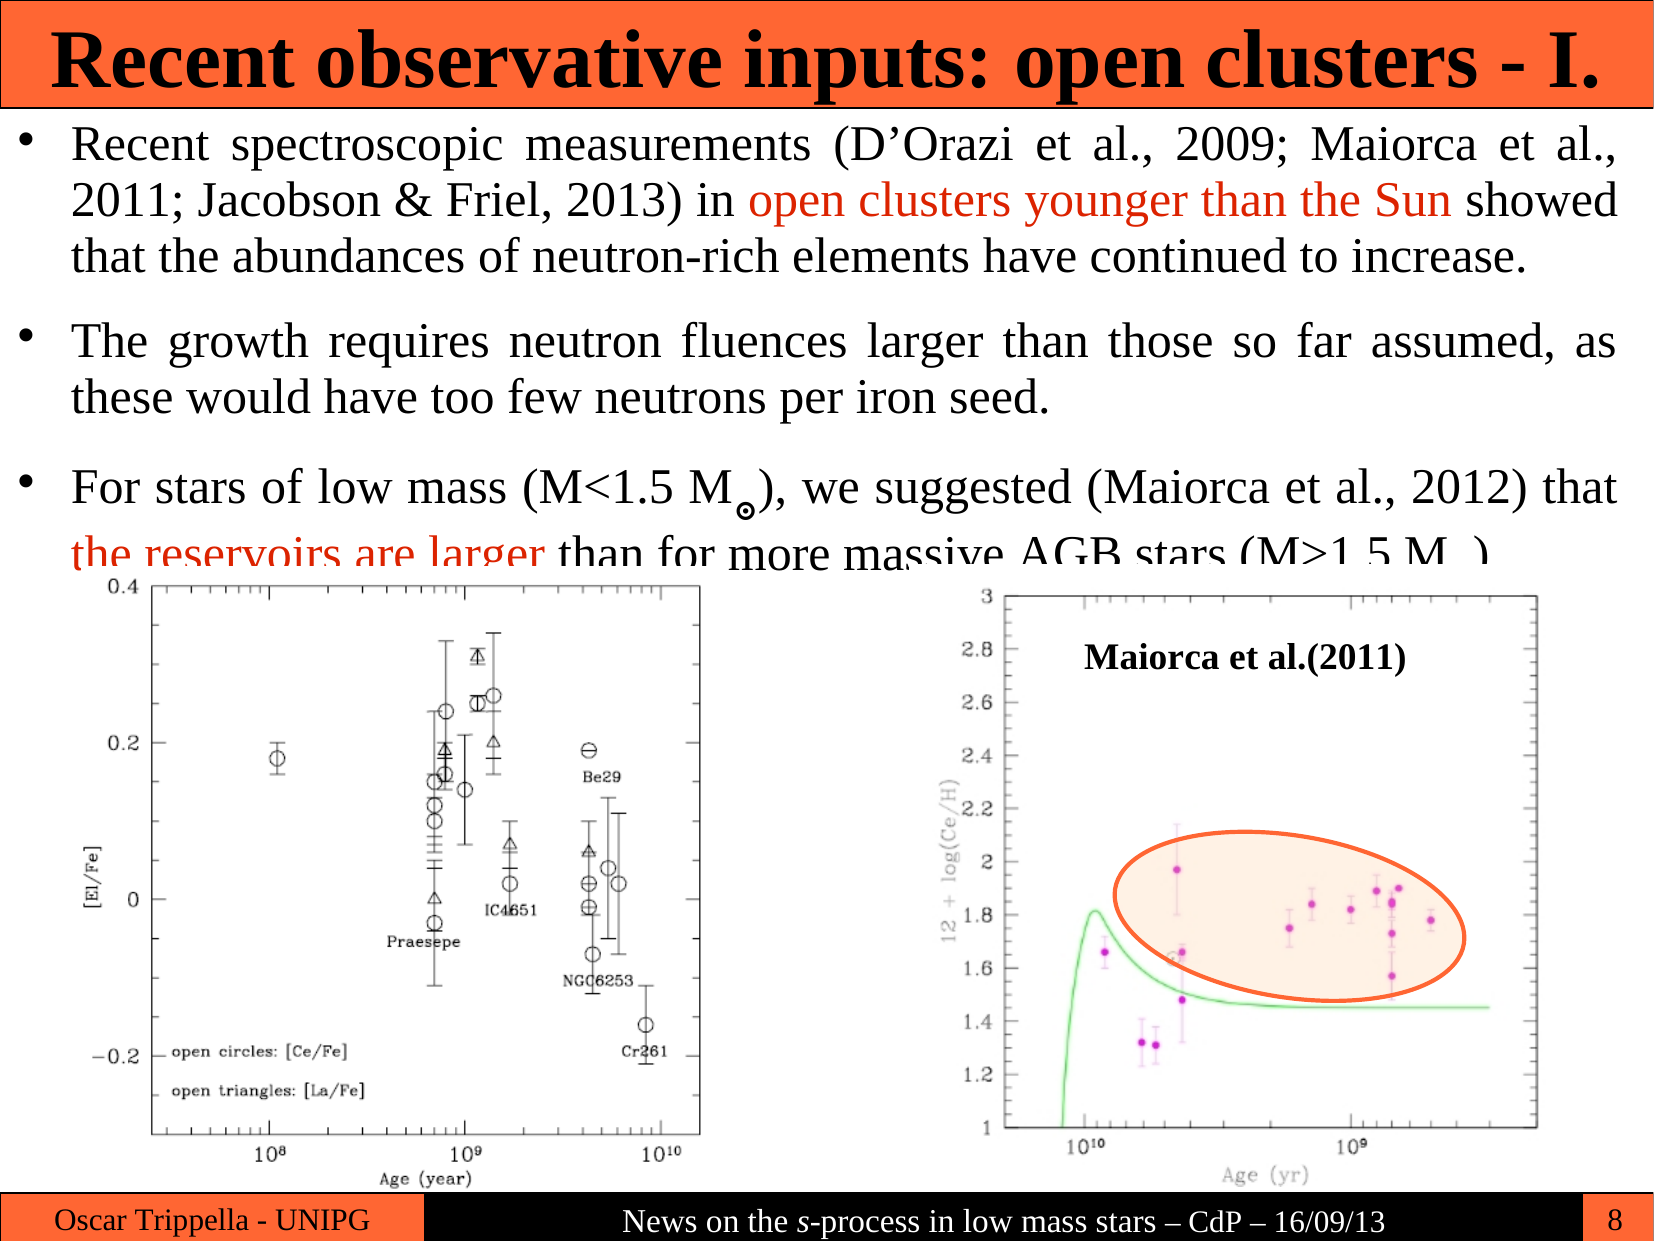

Recent observative inputs: open clusters - I.
# Recent spectroscopic measurements (D’Orazi et al., 2009; Maiorca et al., 2011; Jacobson & Friel, 2013) in open clusters younger than the Sun showed that the abundances of neutron-rich elements have continued to increase.
The growth requires neutron fluences larger than those so far assumed, as these would have too few neutrons per iron seed.
For stars of low mass (M<1.5 M⊙), we suggested (Maiorca et al., 2012) that the reservoirs are larger than for more massive AGB stars (M>1.5 M⊙).
Maiorca et al.(2011)
Oscar Trippella - UNIPG
News on the s-process in low mass stars – CdP – 16/09/13
8